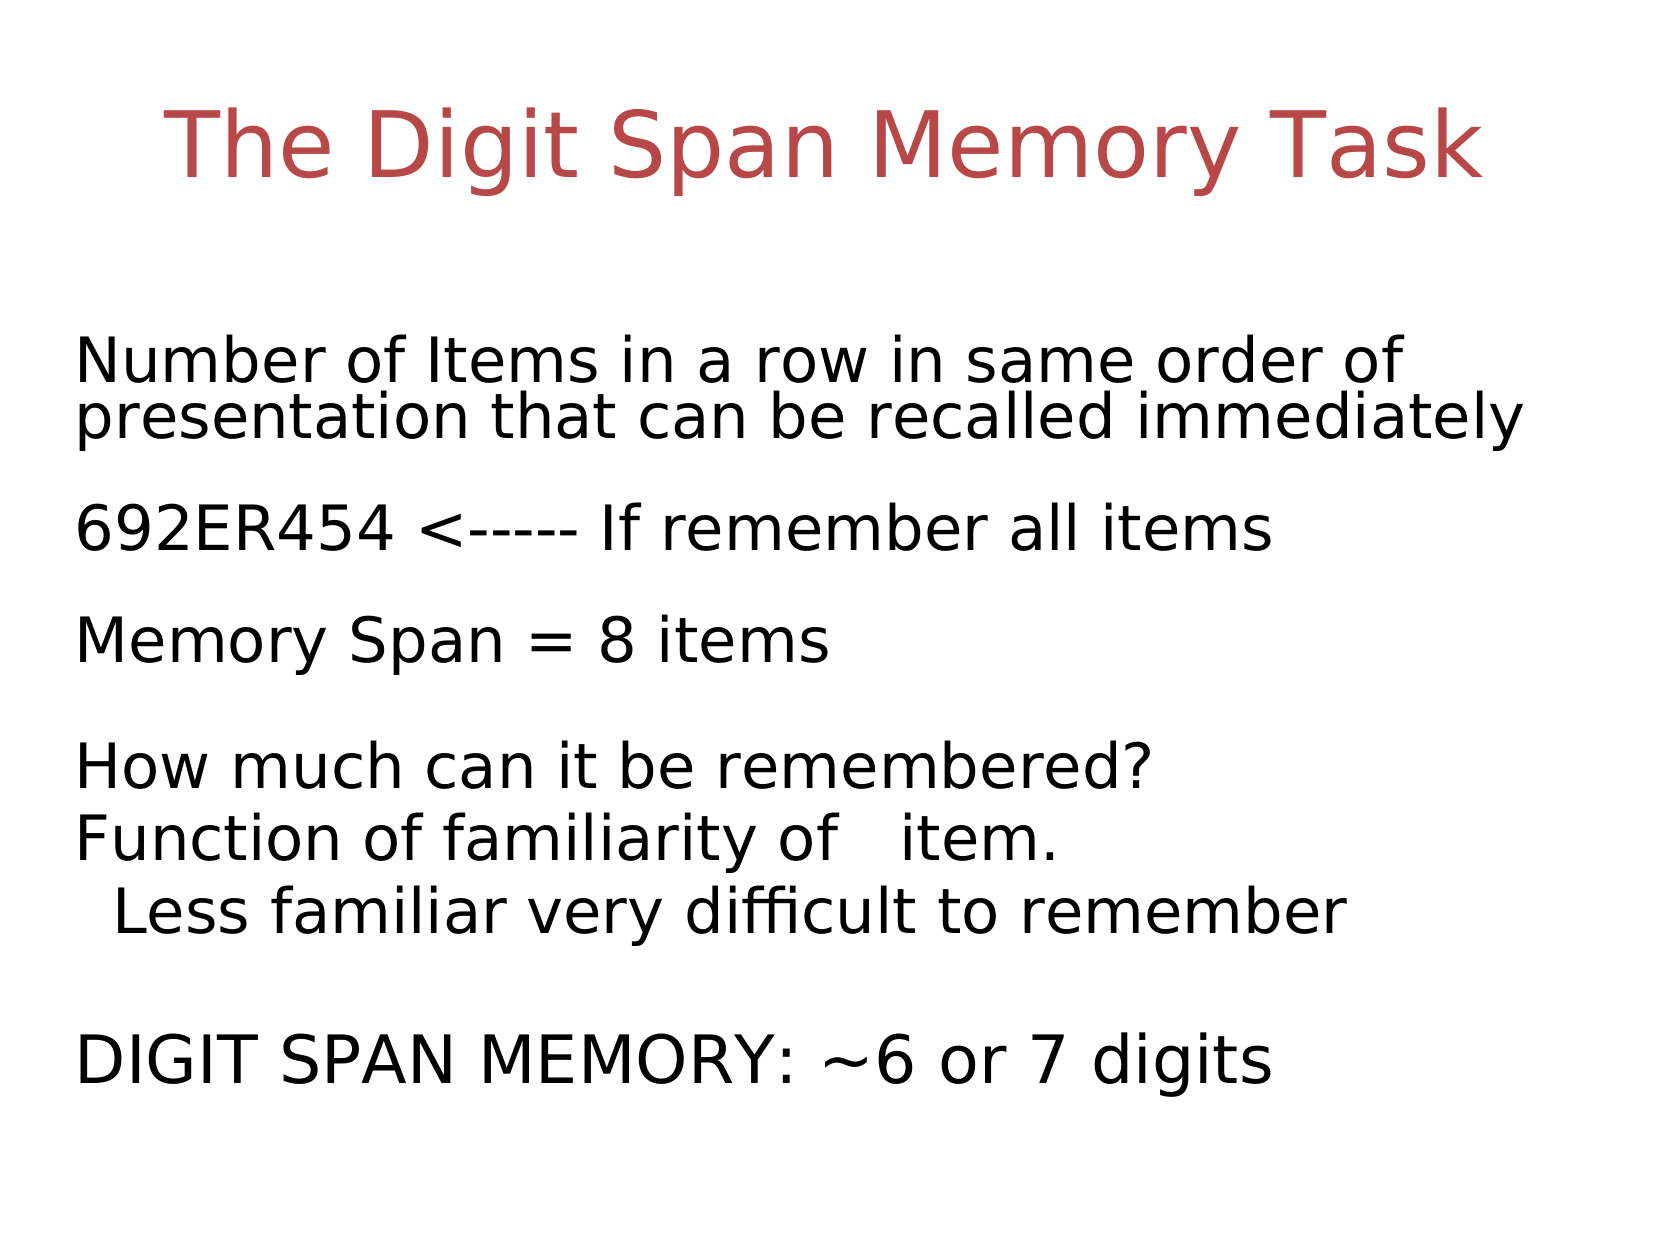

# The Digit Span Memory Task
Number of Items in a row in same order of presentation that can be recalled immediately
692ER454 <----- If remember all items
Memory Span = 8 items
How much can it be remembered?
Function of familiarity of 		item.
	Less familiar very difficult to remember
DIGIT SPAN MEMORY: ~6 or 7 digits